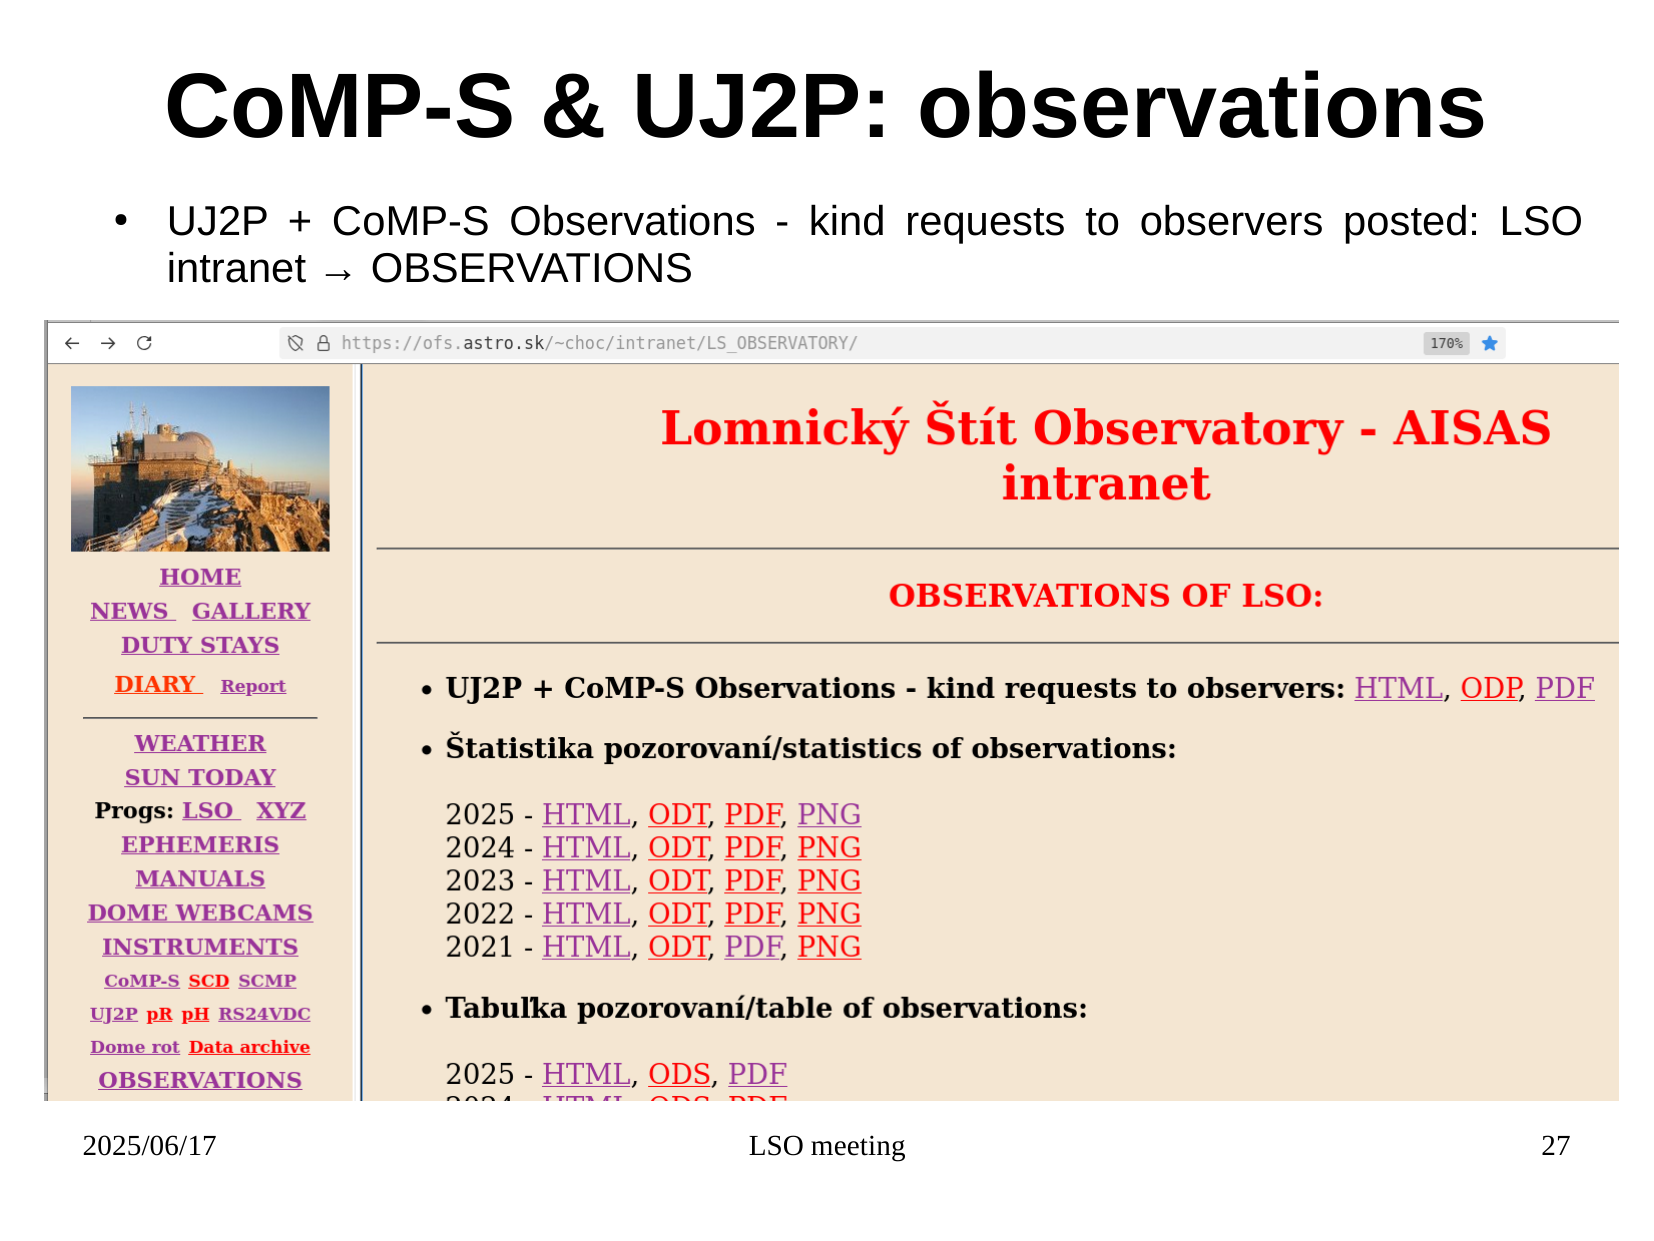

# CoMP-S & UJ2P: observations
UJ2P + CoMP-S Observations - kind requests to observers posted: LSO intranet → OBSERVATIONS
2025/06/17
LSO meeting
27